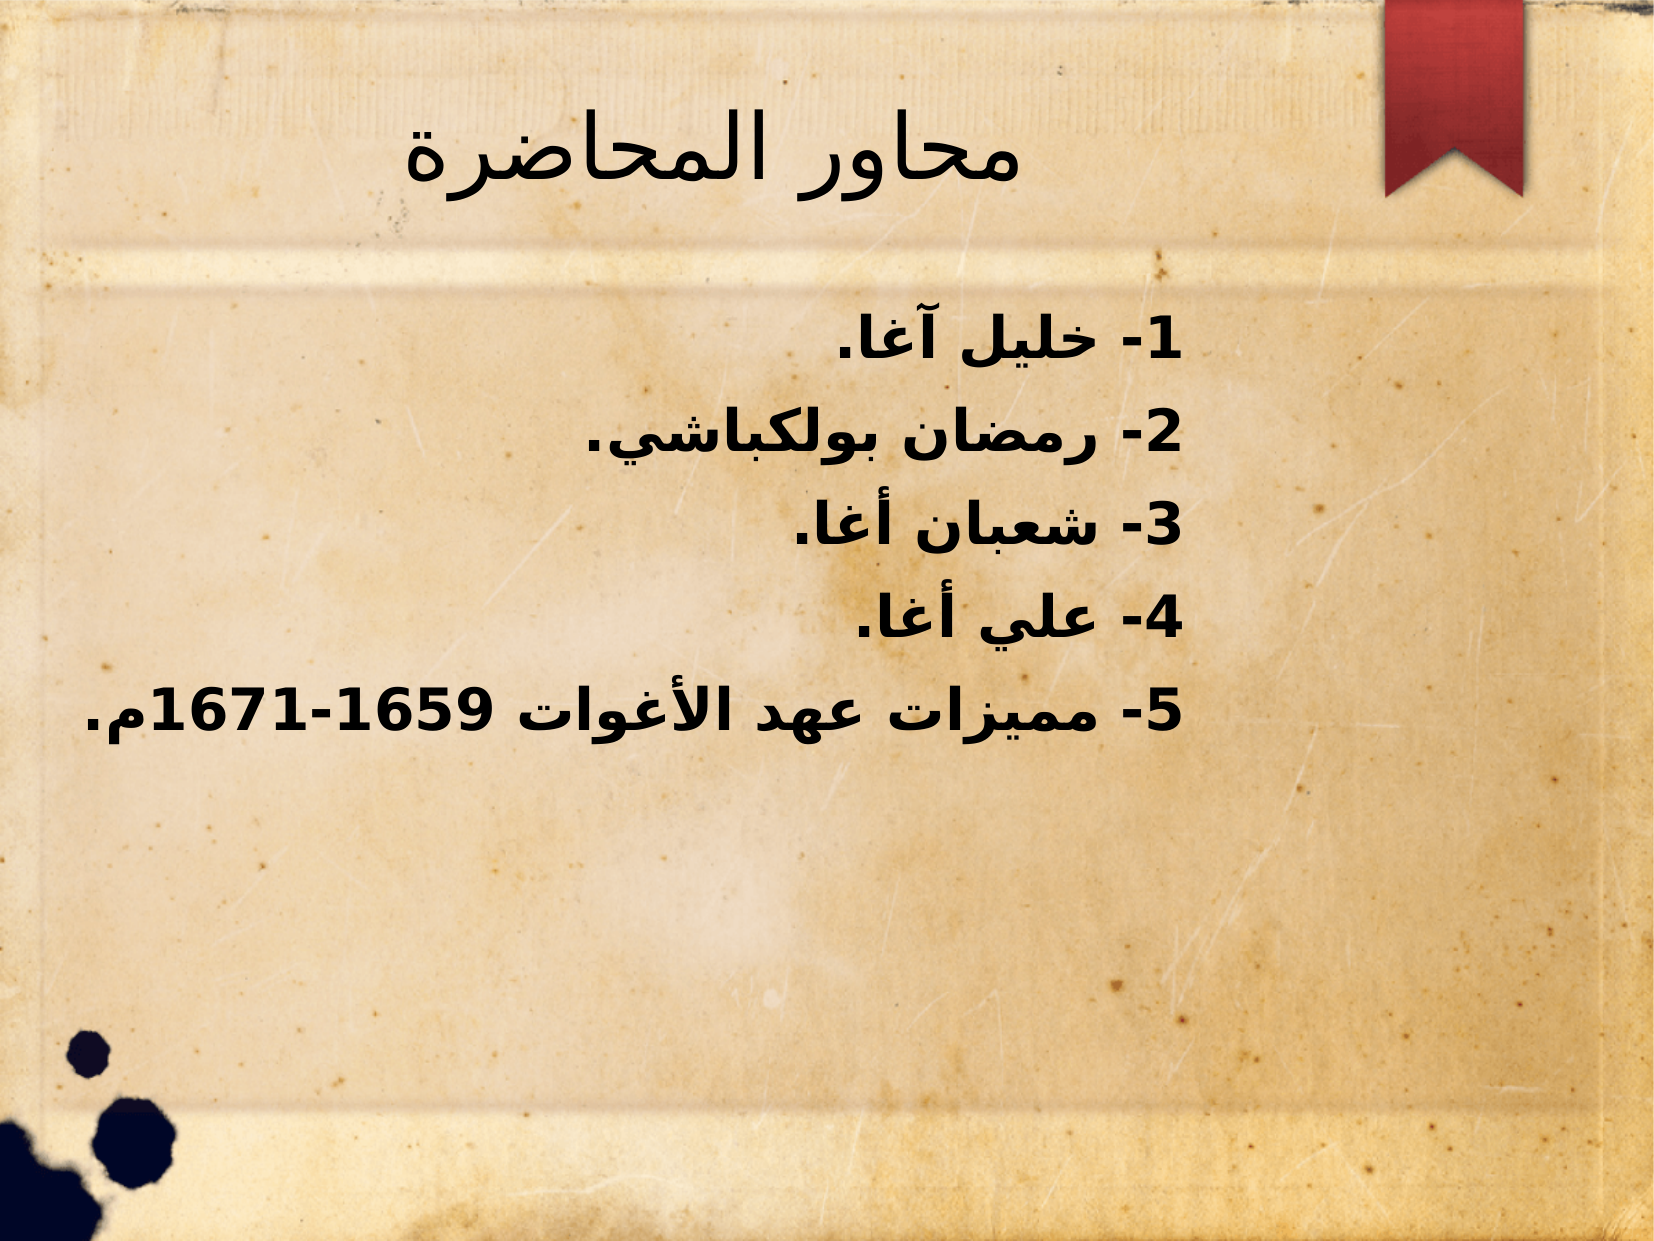

# محاور المحاضرة
1- خليل آغا.
2- رمضان بولكباشي.
3- شعبان أغا.
4- علي أغا.
5- مميزات عهد الأغوات 1659-1671م.